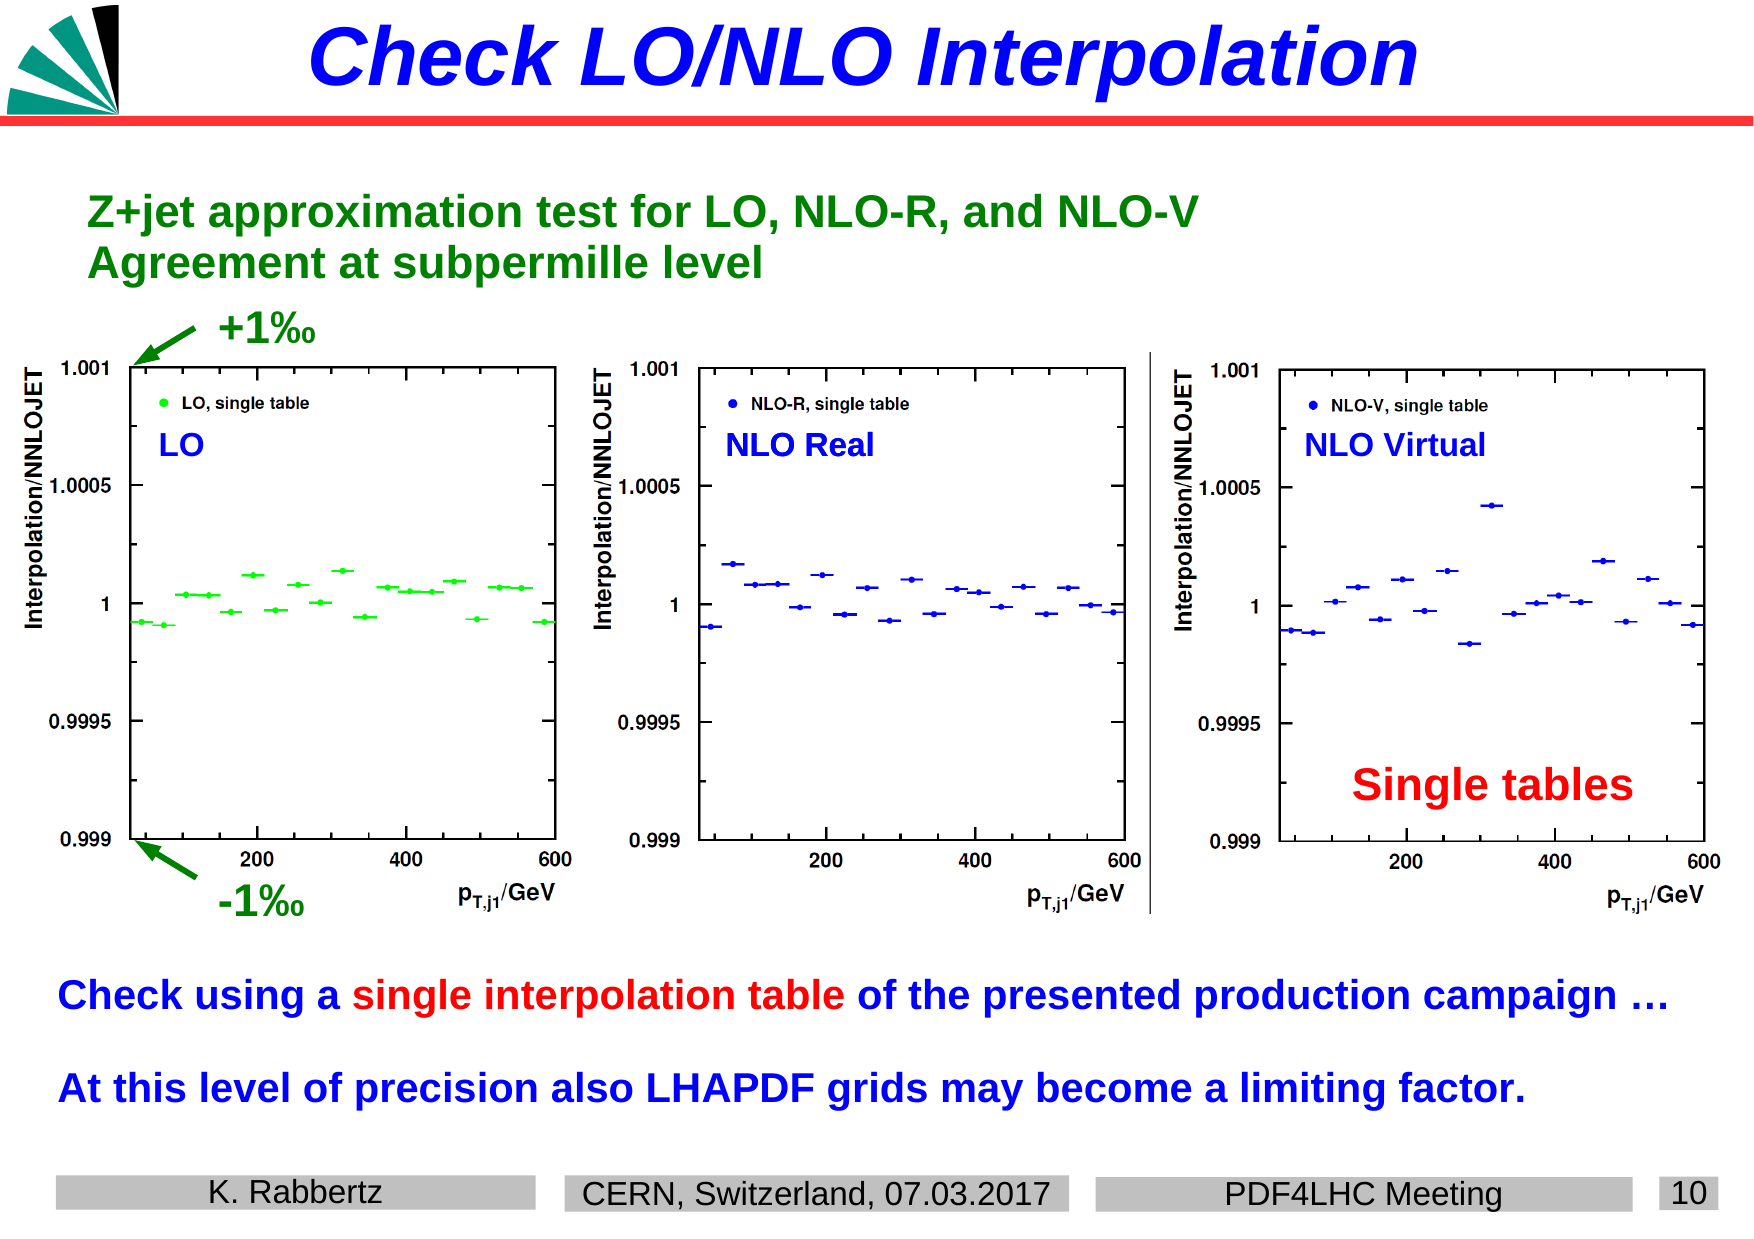

# Check LO/NLO Interpolation
Z+jet approximation test for LO, NLO-R, and NLO-V
Agreement at subpermille level
+1‰
LO
NLO Real
NLO Real
NLO Virtual
Single tables
-1‰
Check using a single interpolation table of the presented production campaign …
At this level of precision also LHAPDF grids may become a limiting factor.